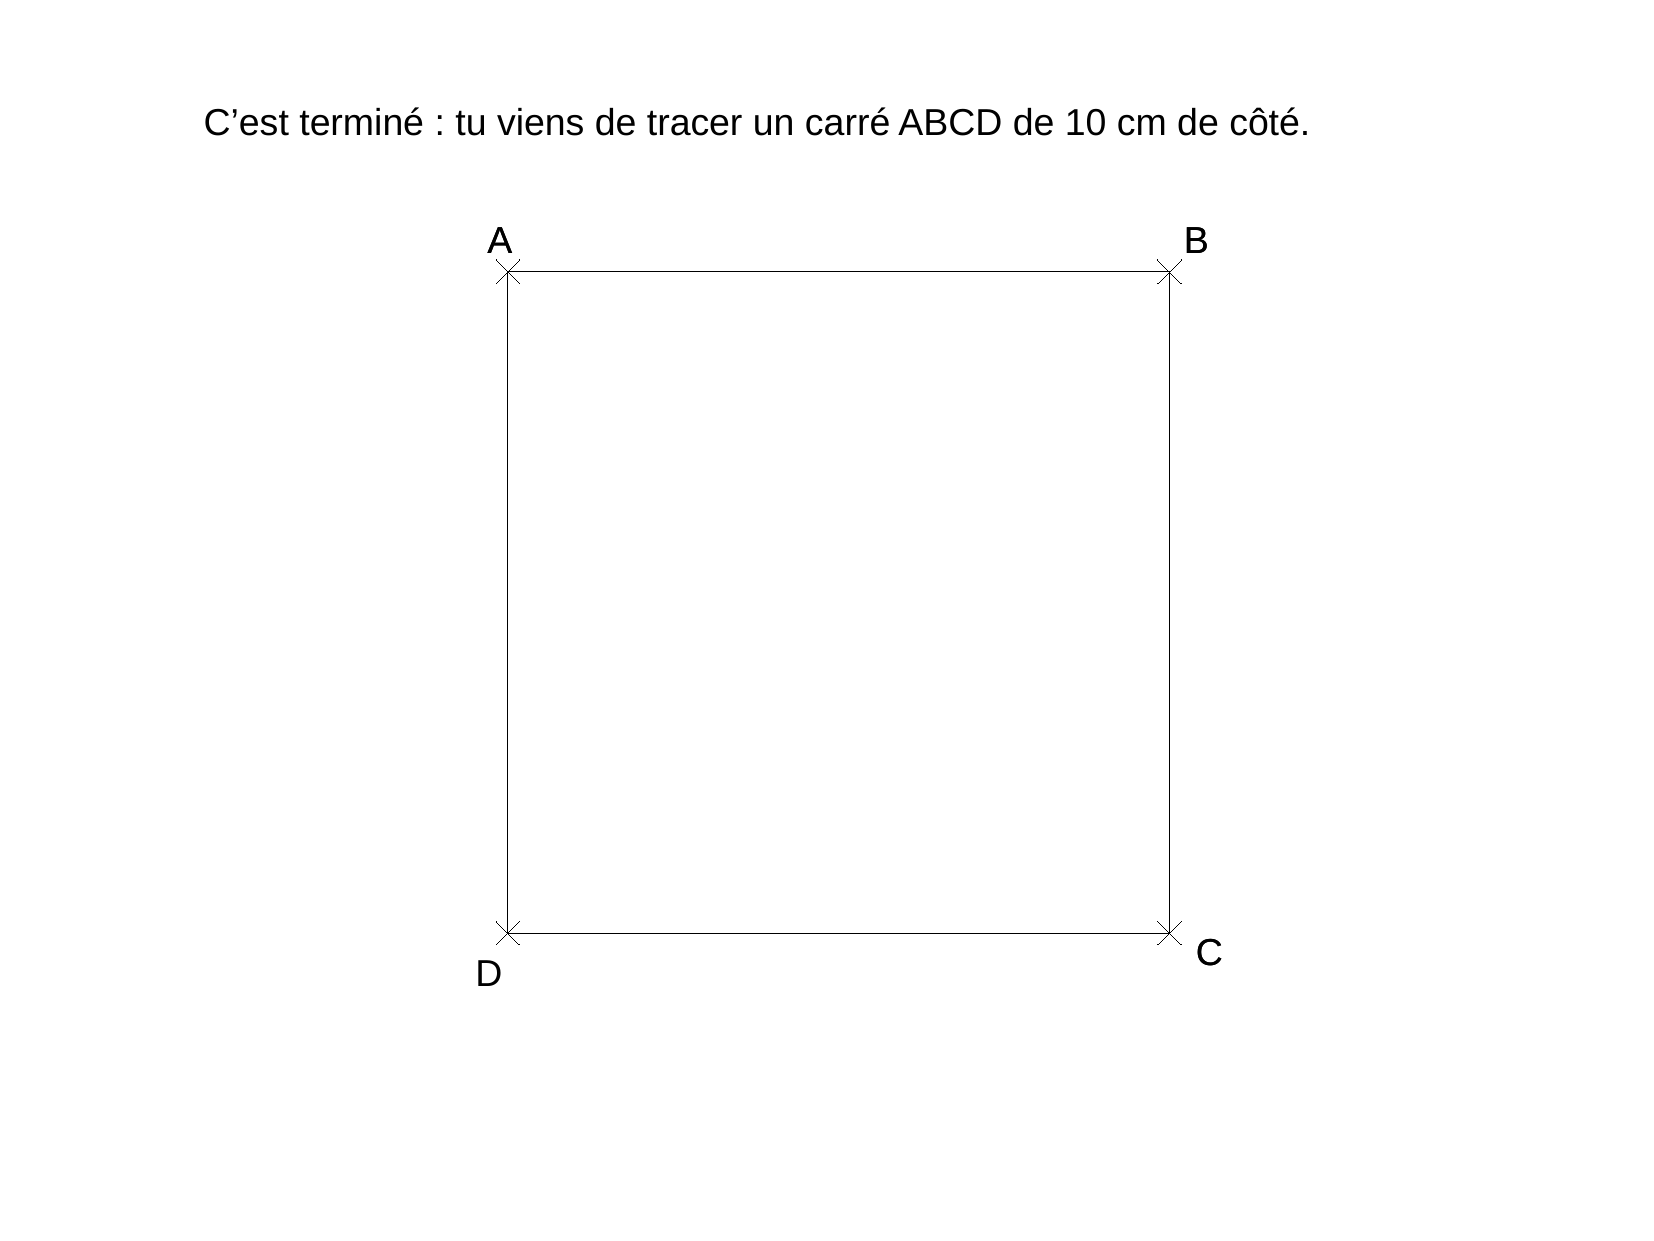

C’est terminé : tu viens de tracer un carré ABCD de 10 cm de côté.
A
A
B
B
C
C
D